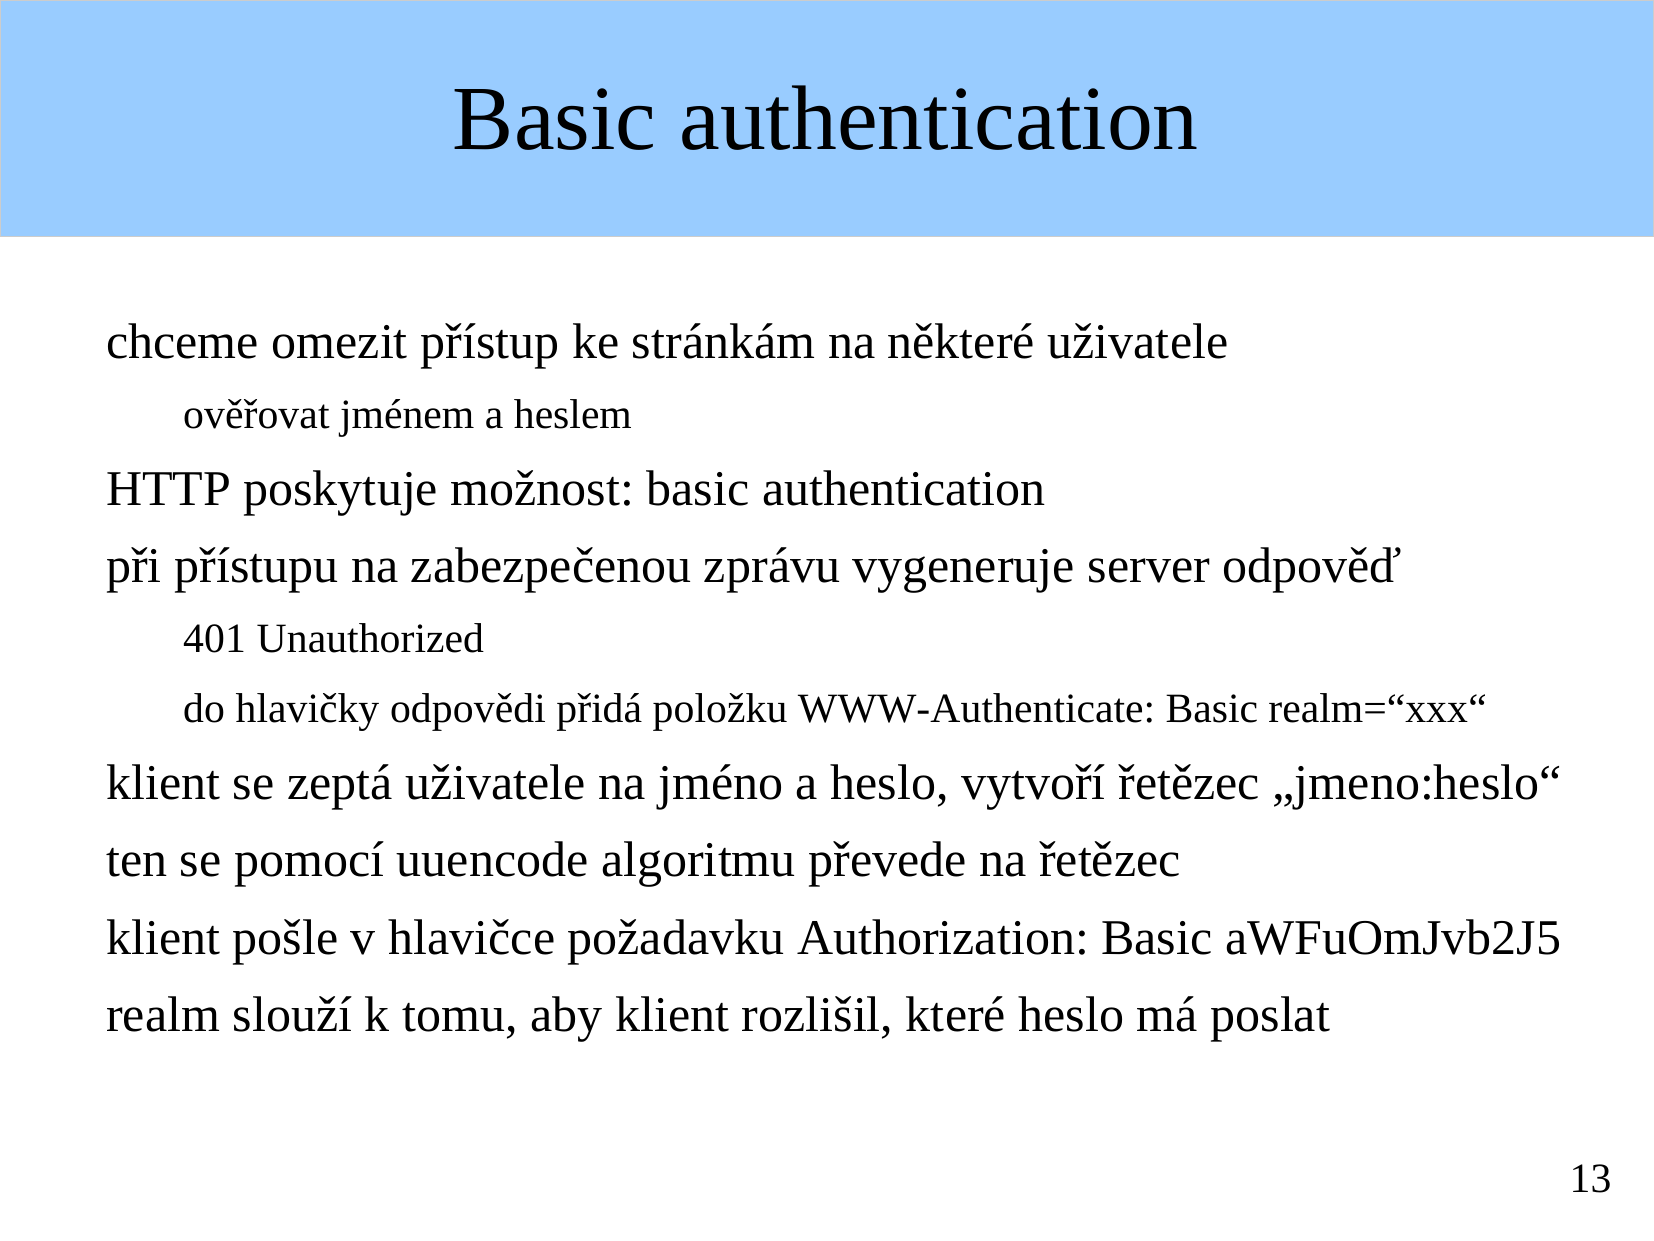

# Basic authentication
chceme omezit přístup ke stránkám na některé uživatele
ověřovat jménem a heslem
HTTP poskytuje možnost: basic authentication
při přístupu na zabezpečenou zprávu vygeneruje server odpověď
401 Unauthorized
do hlavičky odpovědi přidá položku WWW-Authenticate: Basic realm=“xxx“
klient se zeptá uživatele na jméno a heslo, vytvoří řetězec „jmeno:heslo“
ten se pomocí uuencode algoritmu převede na řetězec
klient pošle v hlavičce požadavku Authorization: Basic aWFuOmJvb2J5
realm slouží k tomu, aby klient rozlišil, které heslo má poslat